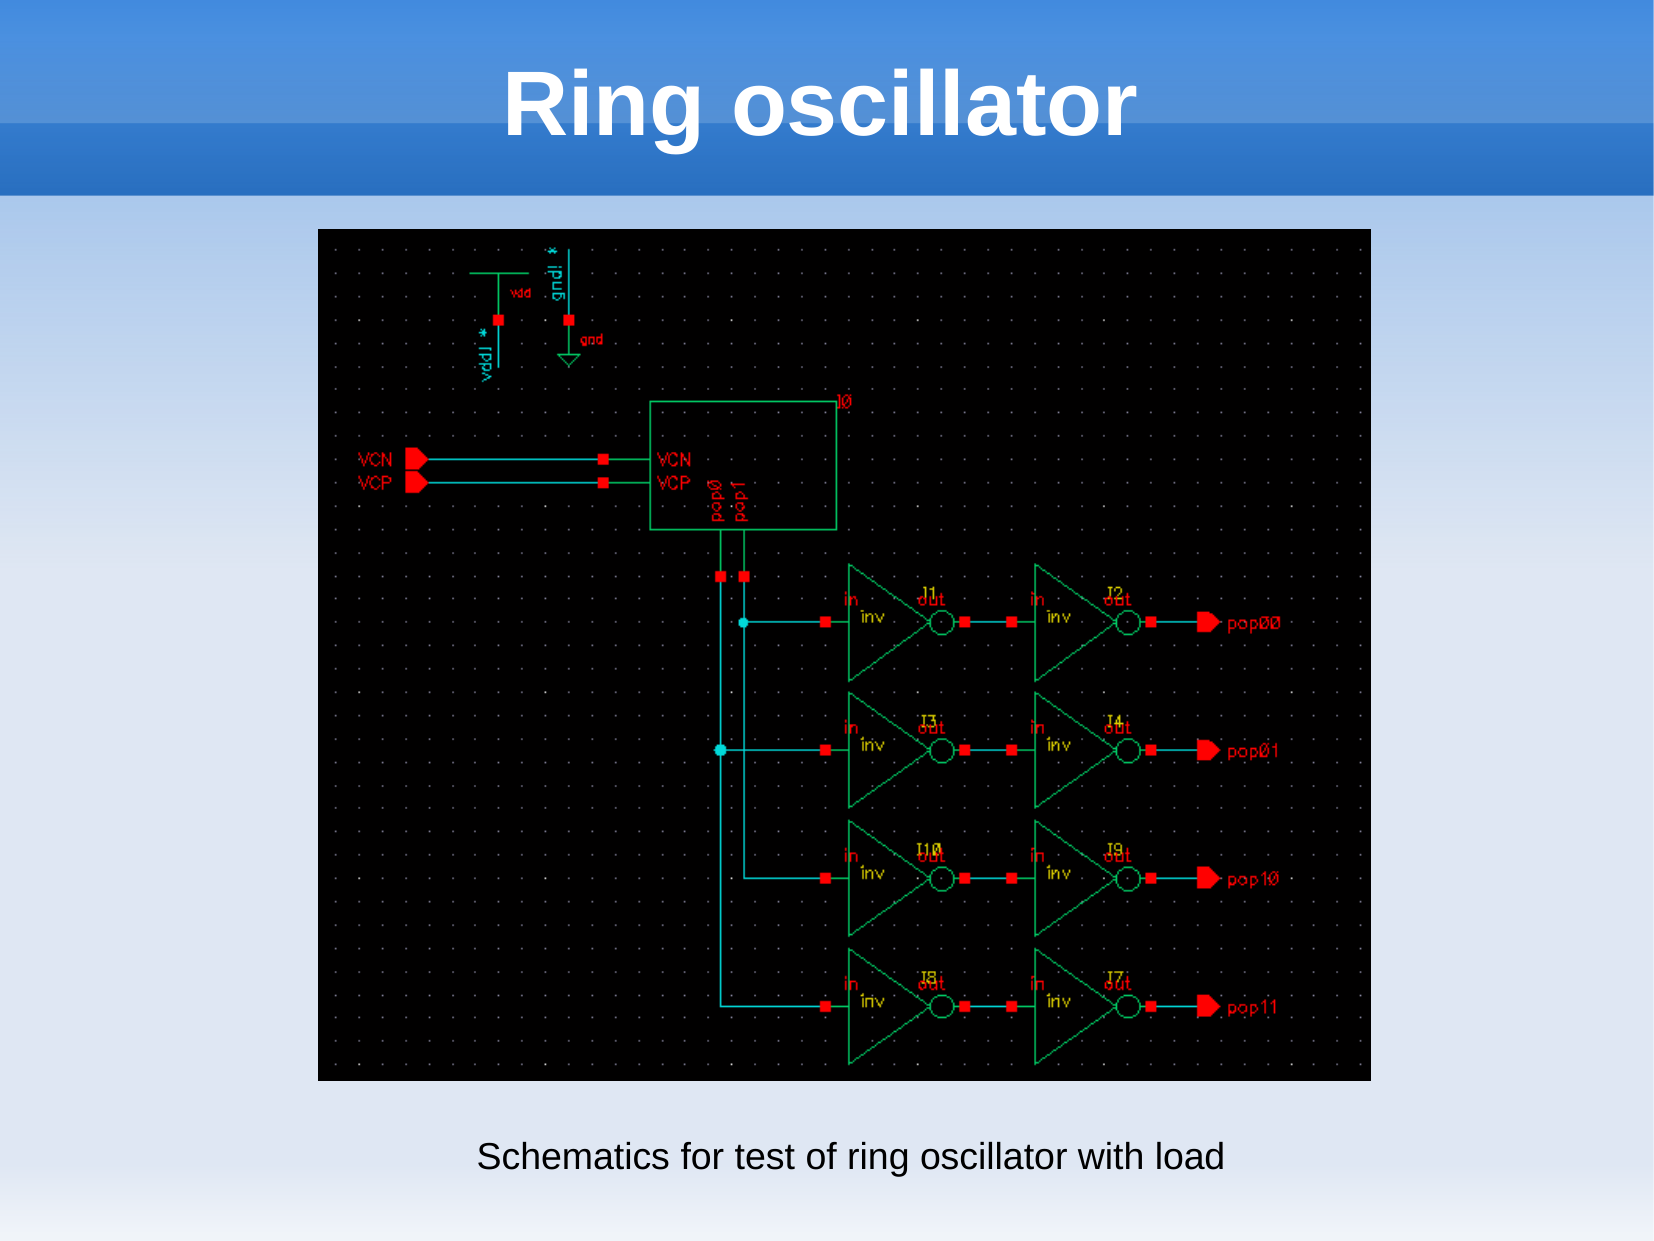

# Ring oscillator
Schematics for test of ring oscillator with load